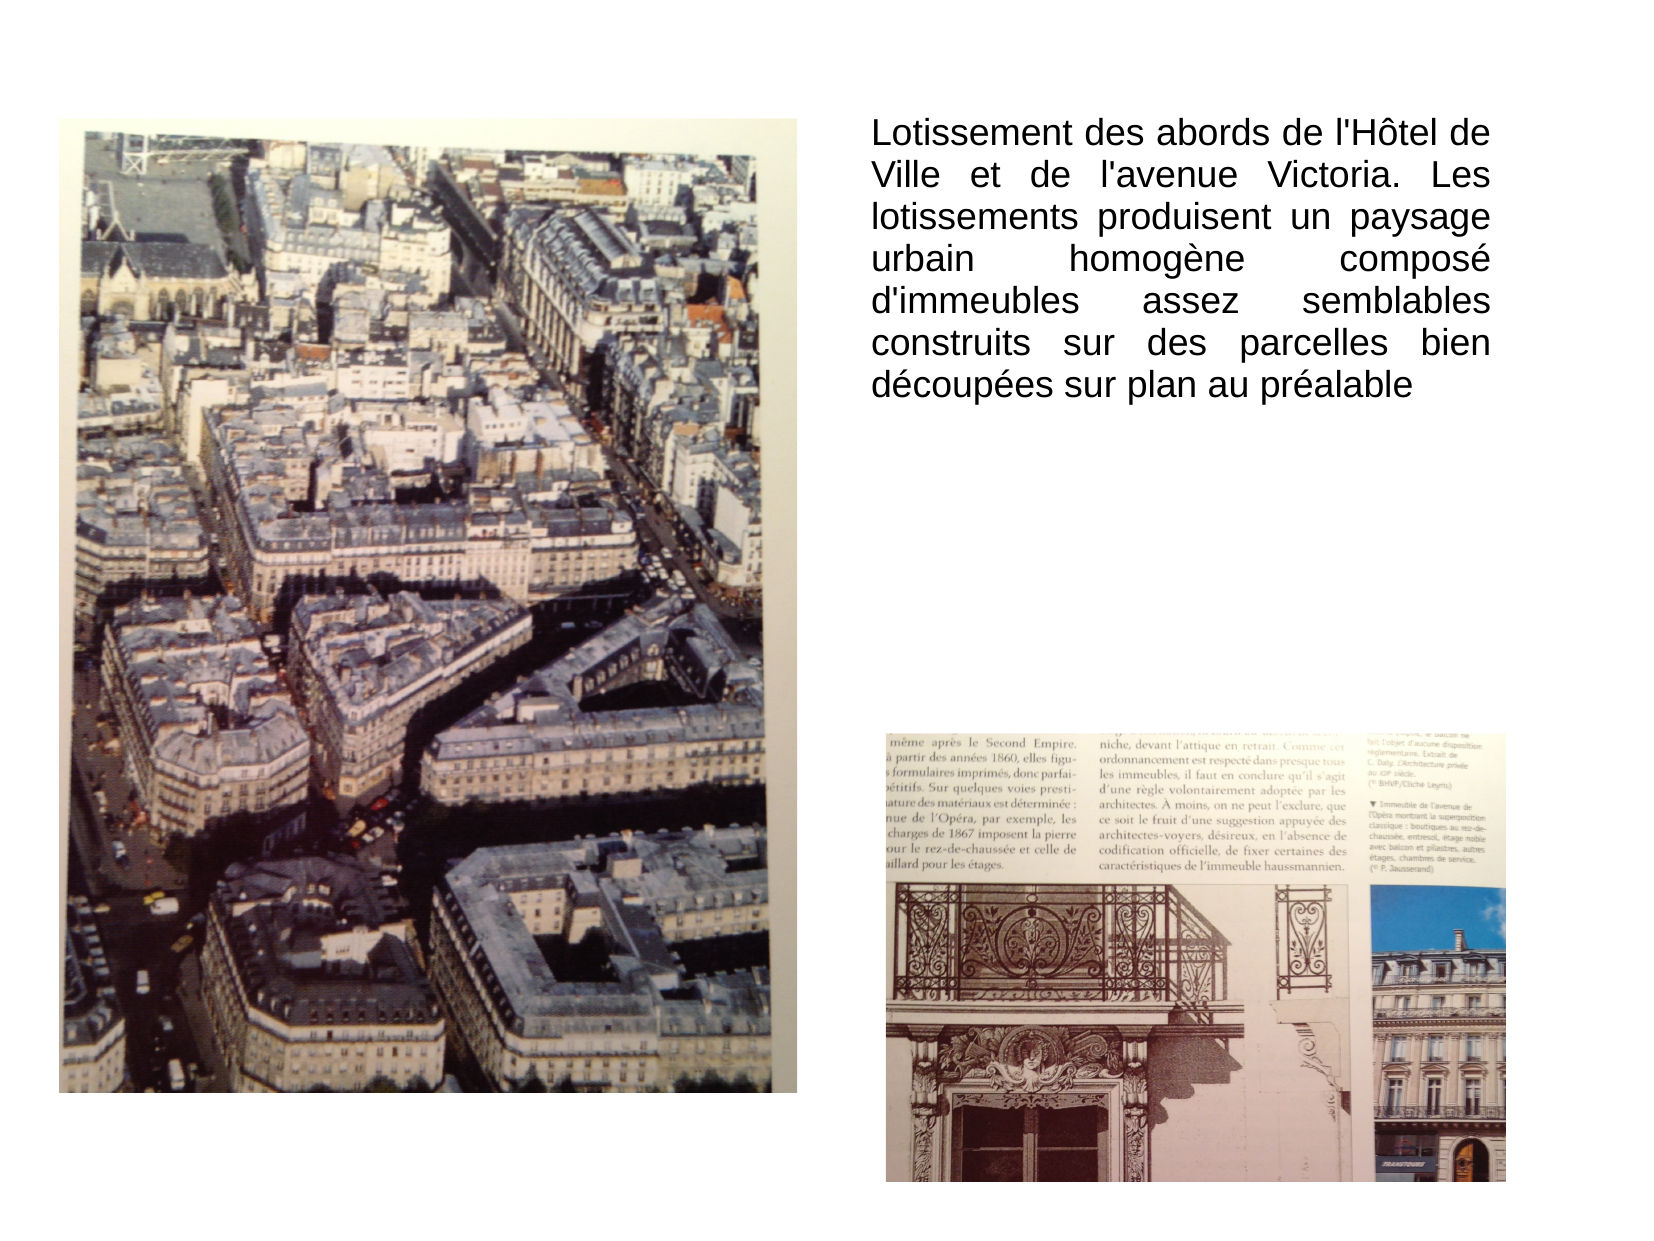

Lotissement des abords de l'Hôtel de Ville et de l'avenue Victoria. Les lotissements produisent un paysage urbain homogène composé d'immeubles assez semblables construits sur des parcelles bien découpées sur plan au préalable